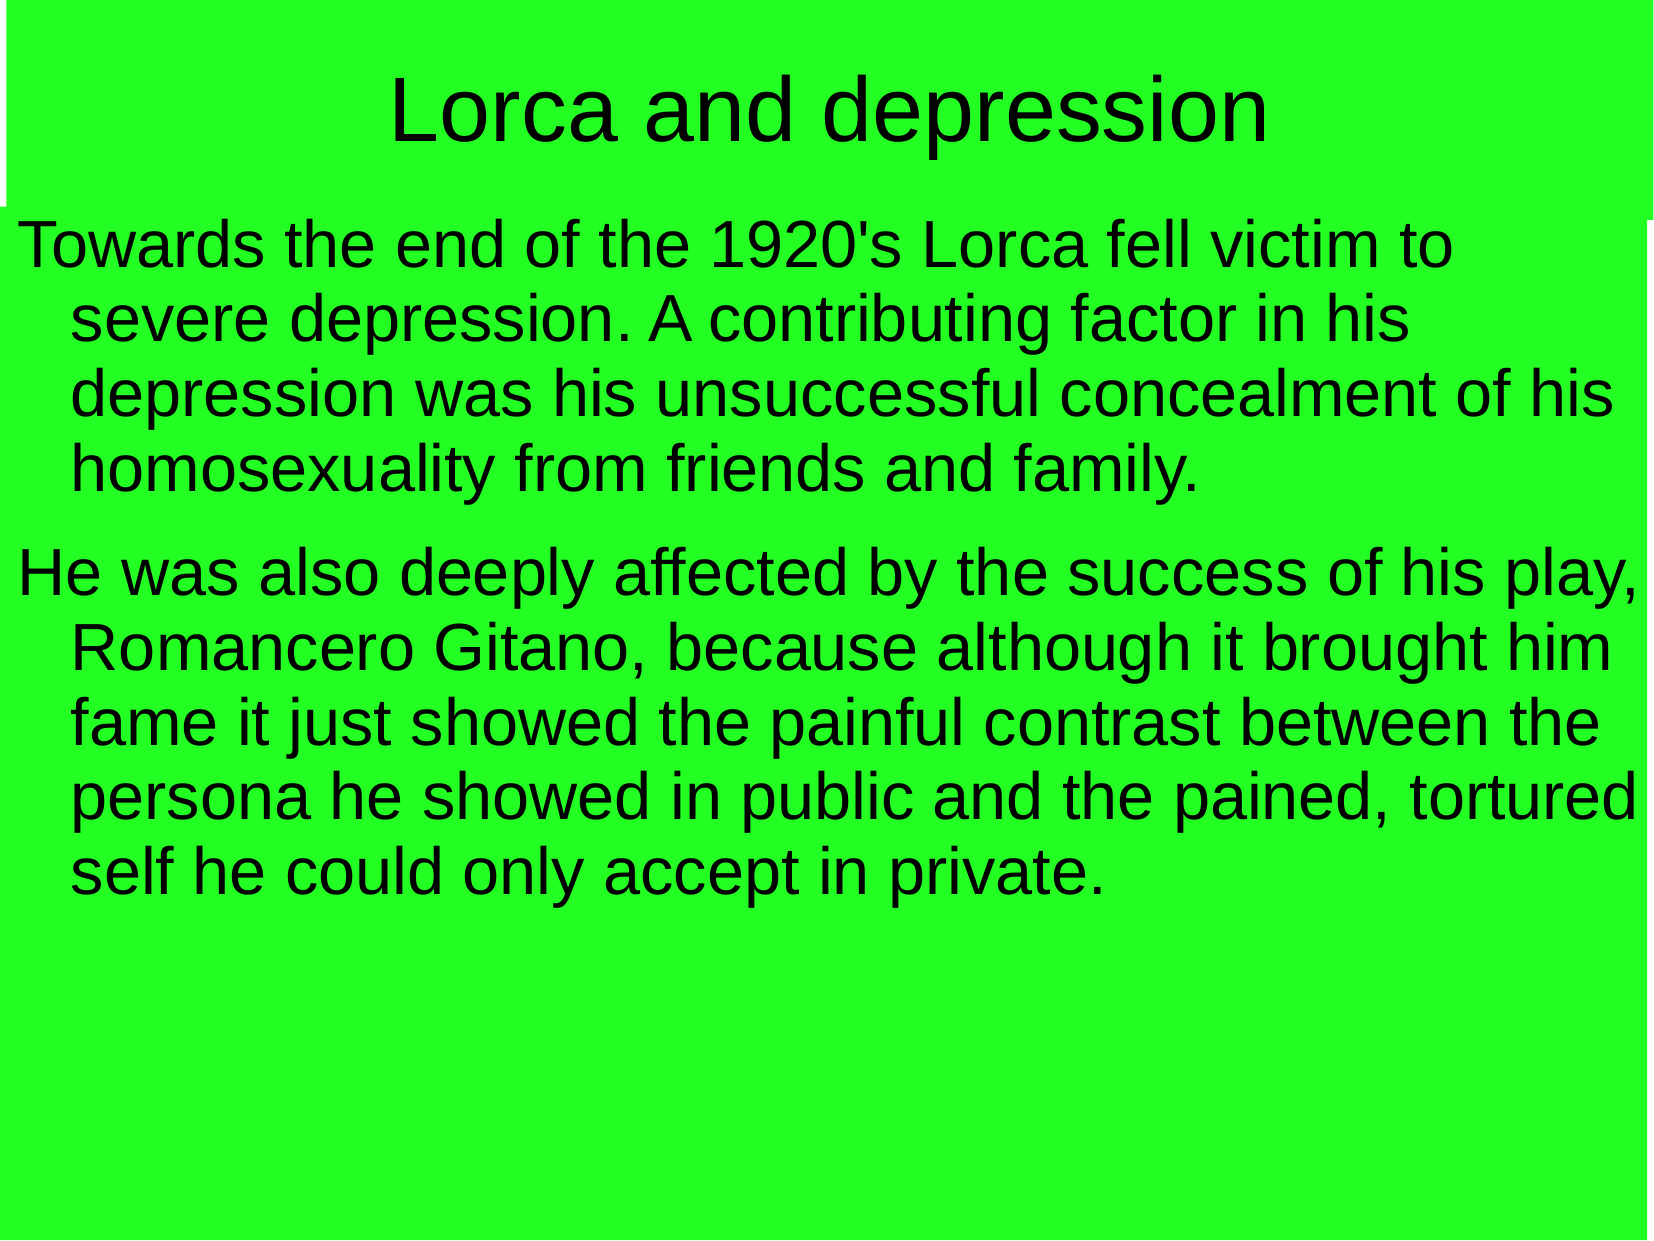

# Lorca and depression
Towards the end of the 1920's Lorca fell victim to severe depression. A contributing factor in his depression was his unsuccessful concealment of his homosexuality from friends and family.
He was also deeply affected by the success of his play, Romancero Gitano, because although it brought him fame it just showed the painful contrast between the persona he showed in public and the pained, tortured self he could only accept in private.